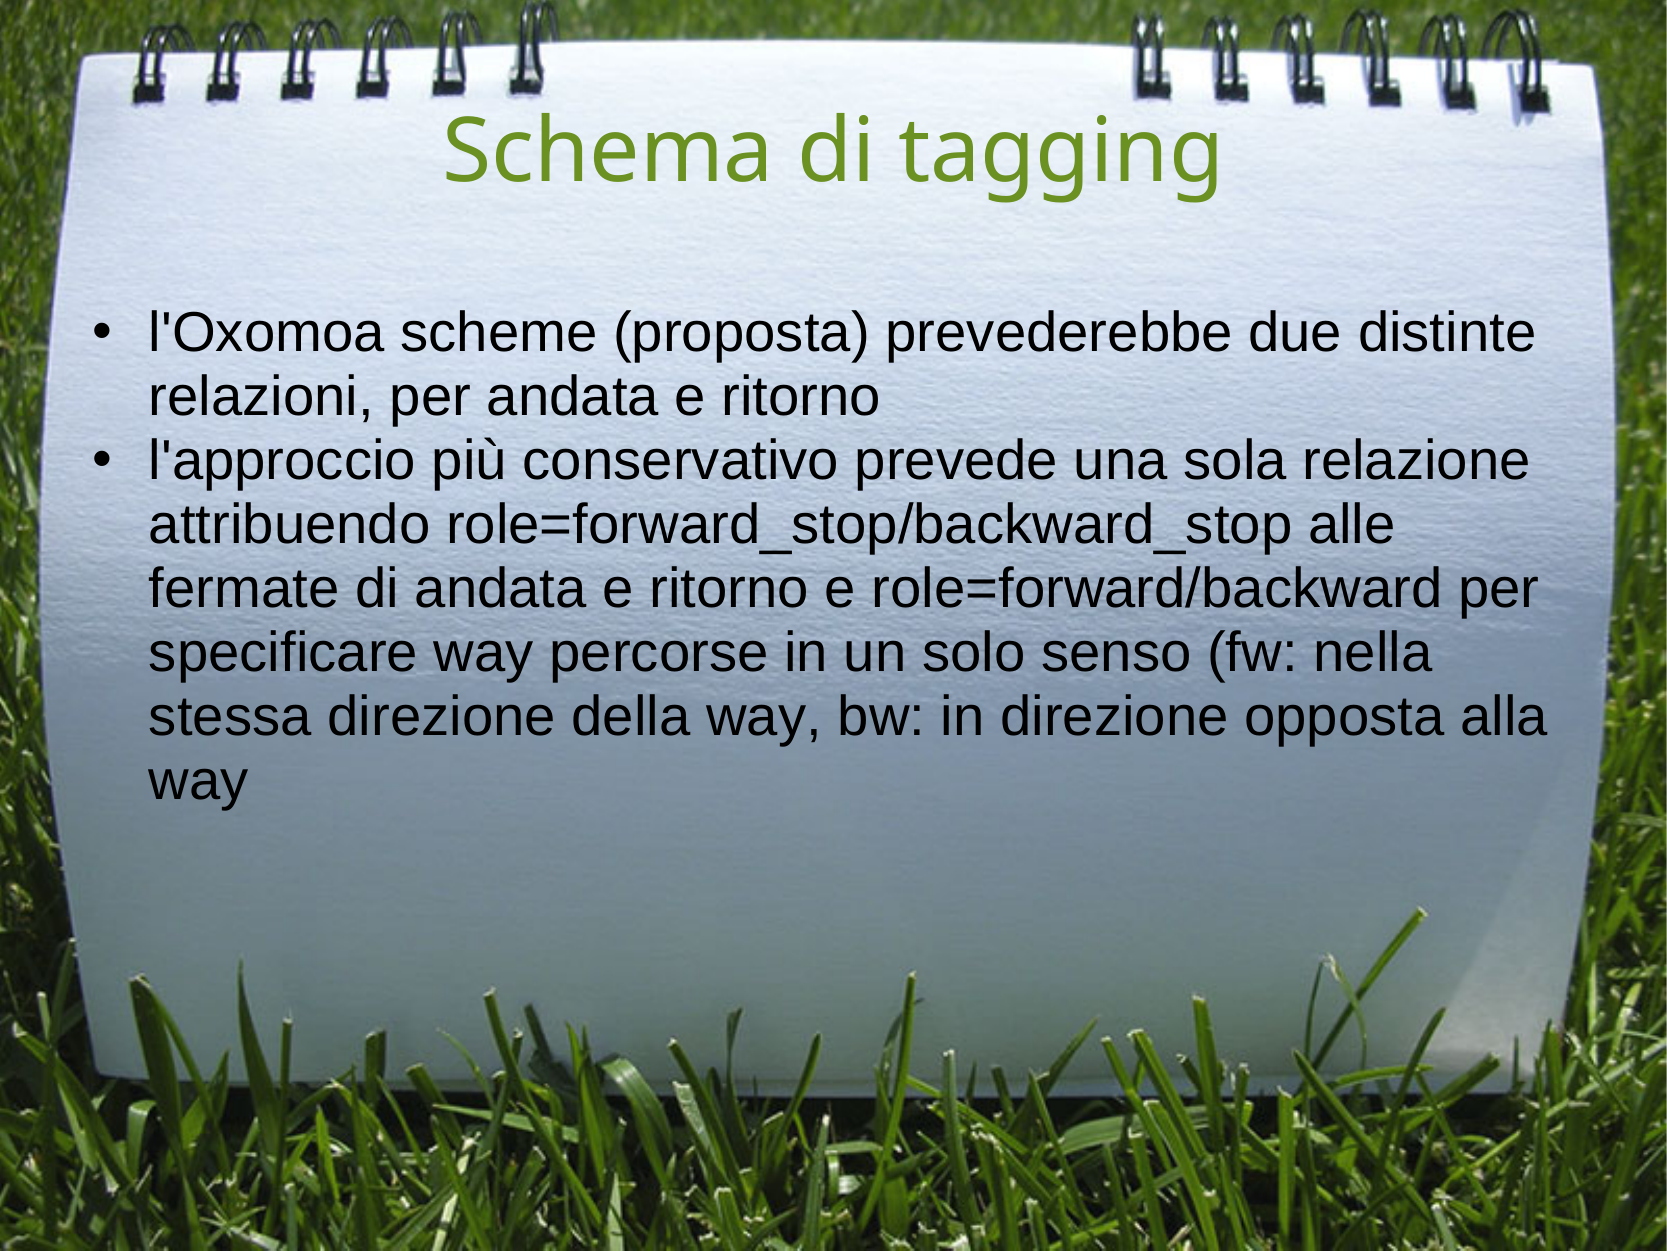

# Schema di tagging
l'Oxomoa scheme (proposta) prevederebbe due distinte relazioni, per andata e ritorno
l'approccio più conservativo prevede una sola relazione attribuendo role=forward_stop/backward_stop alle fermate di andata e ritorno e role=forward/backward per specificare way percorse in un solo senso (fw: nella stessa direzione della way, bw: in direzione opposta alla way